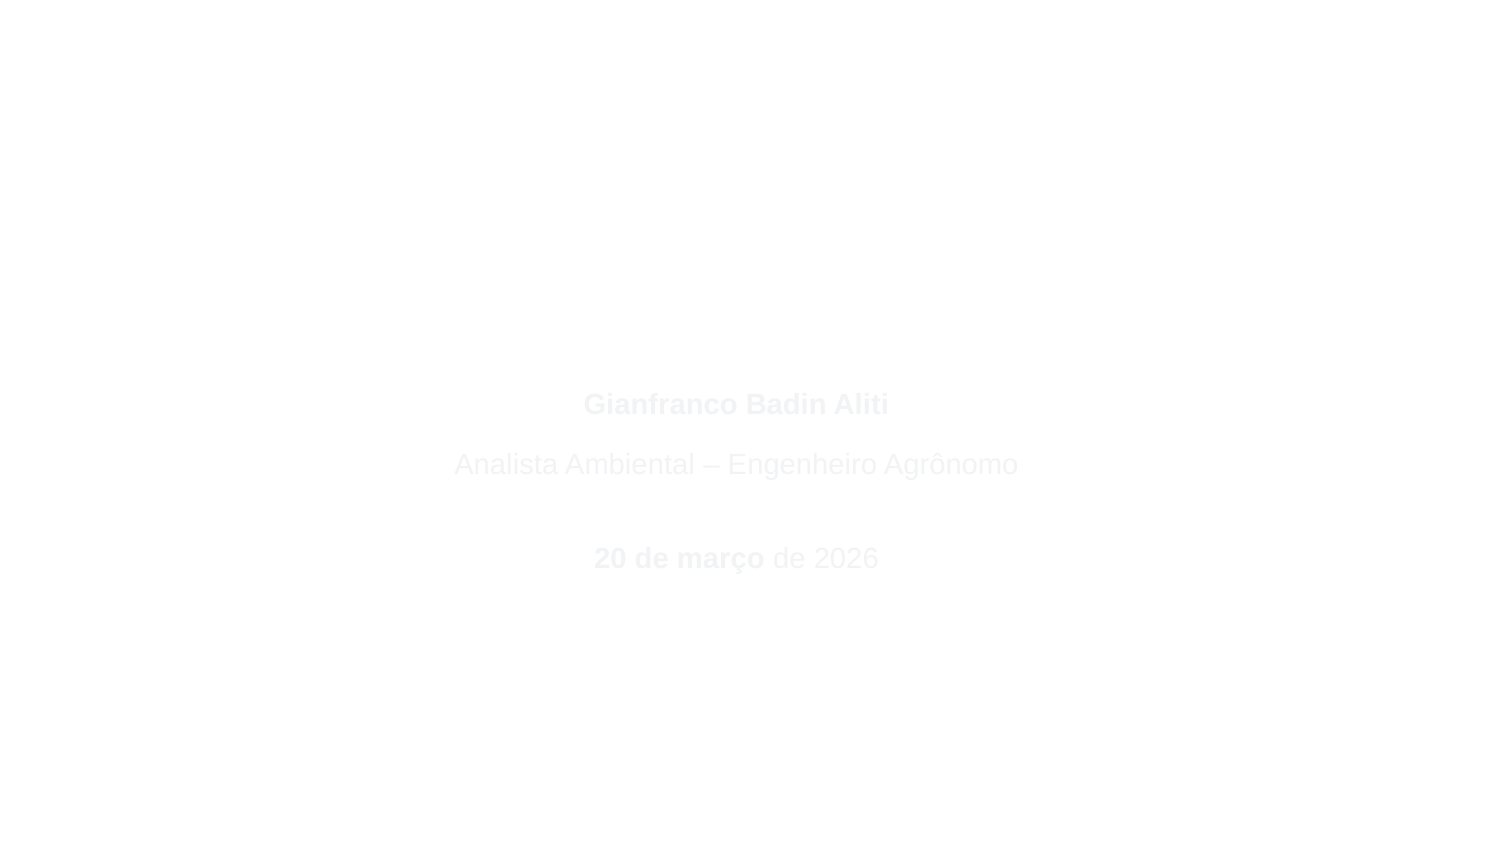

# Revenda de Agrotóxicos: cuidados e consequências
Gianfranco Badin Aliti​
Analista Ambiental – Engenheiro Agrônomo
20 de março de 2026